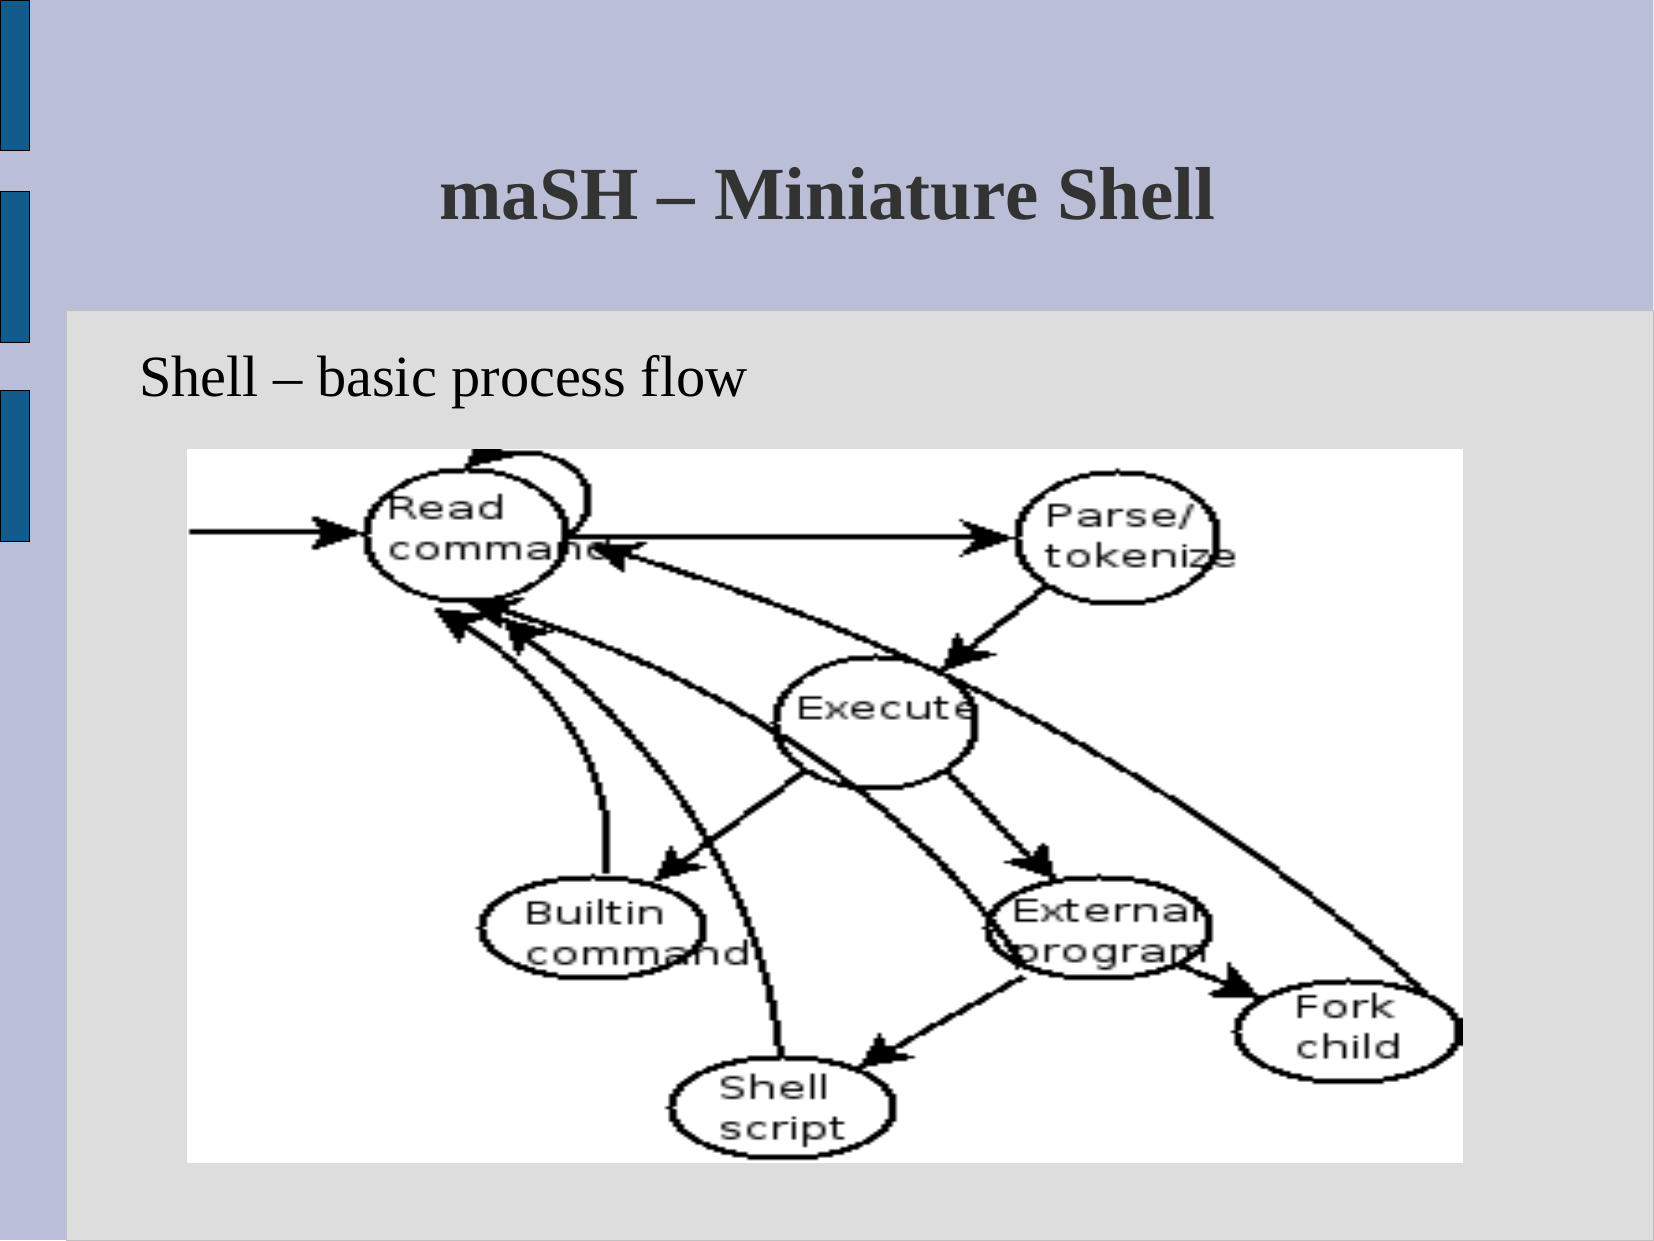

# maSH – Miniature Shell
Shell – basic process flow